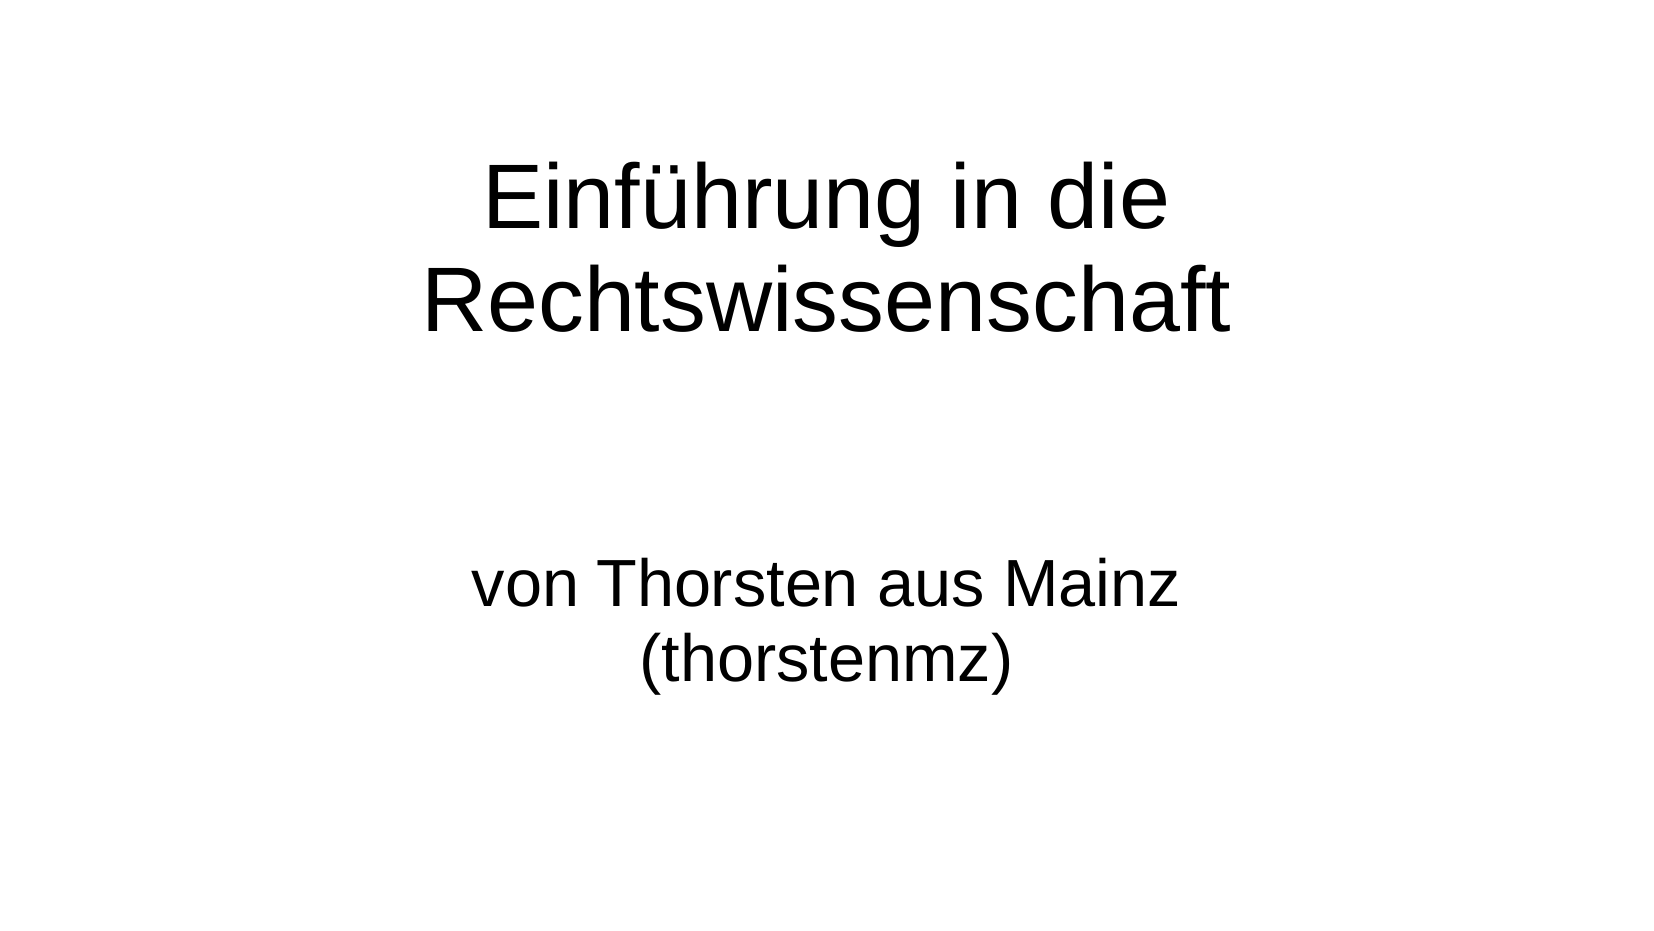

# Einführung in die Rechtswissenschaft
von Thorsten aus Mainz
(thorstenmz)